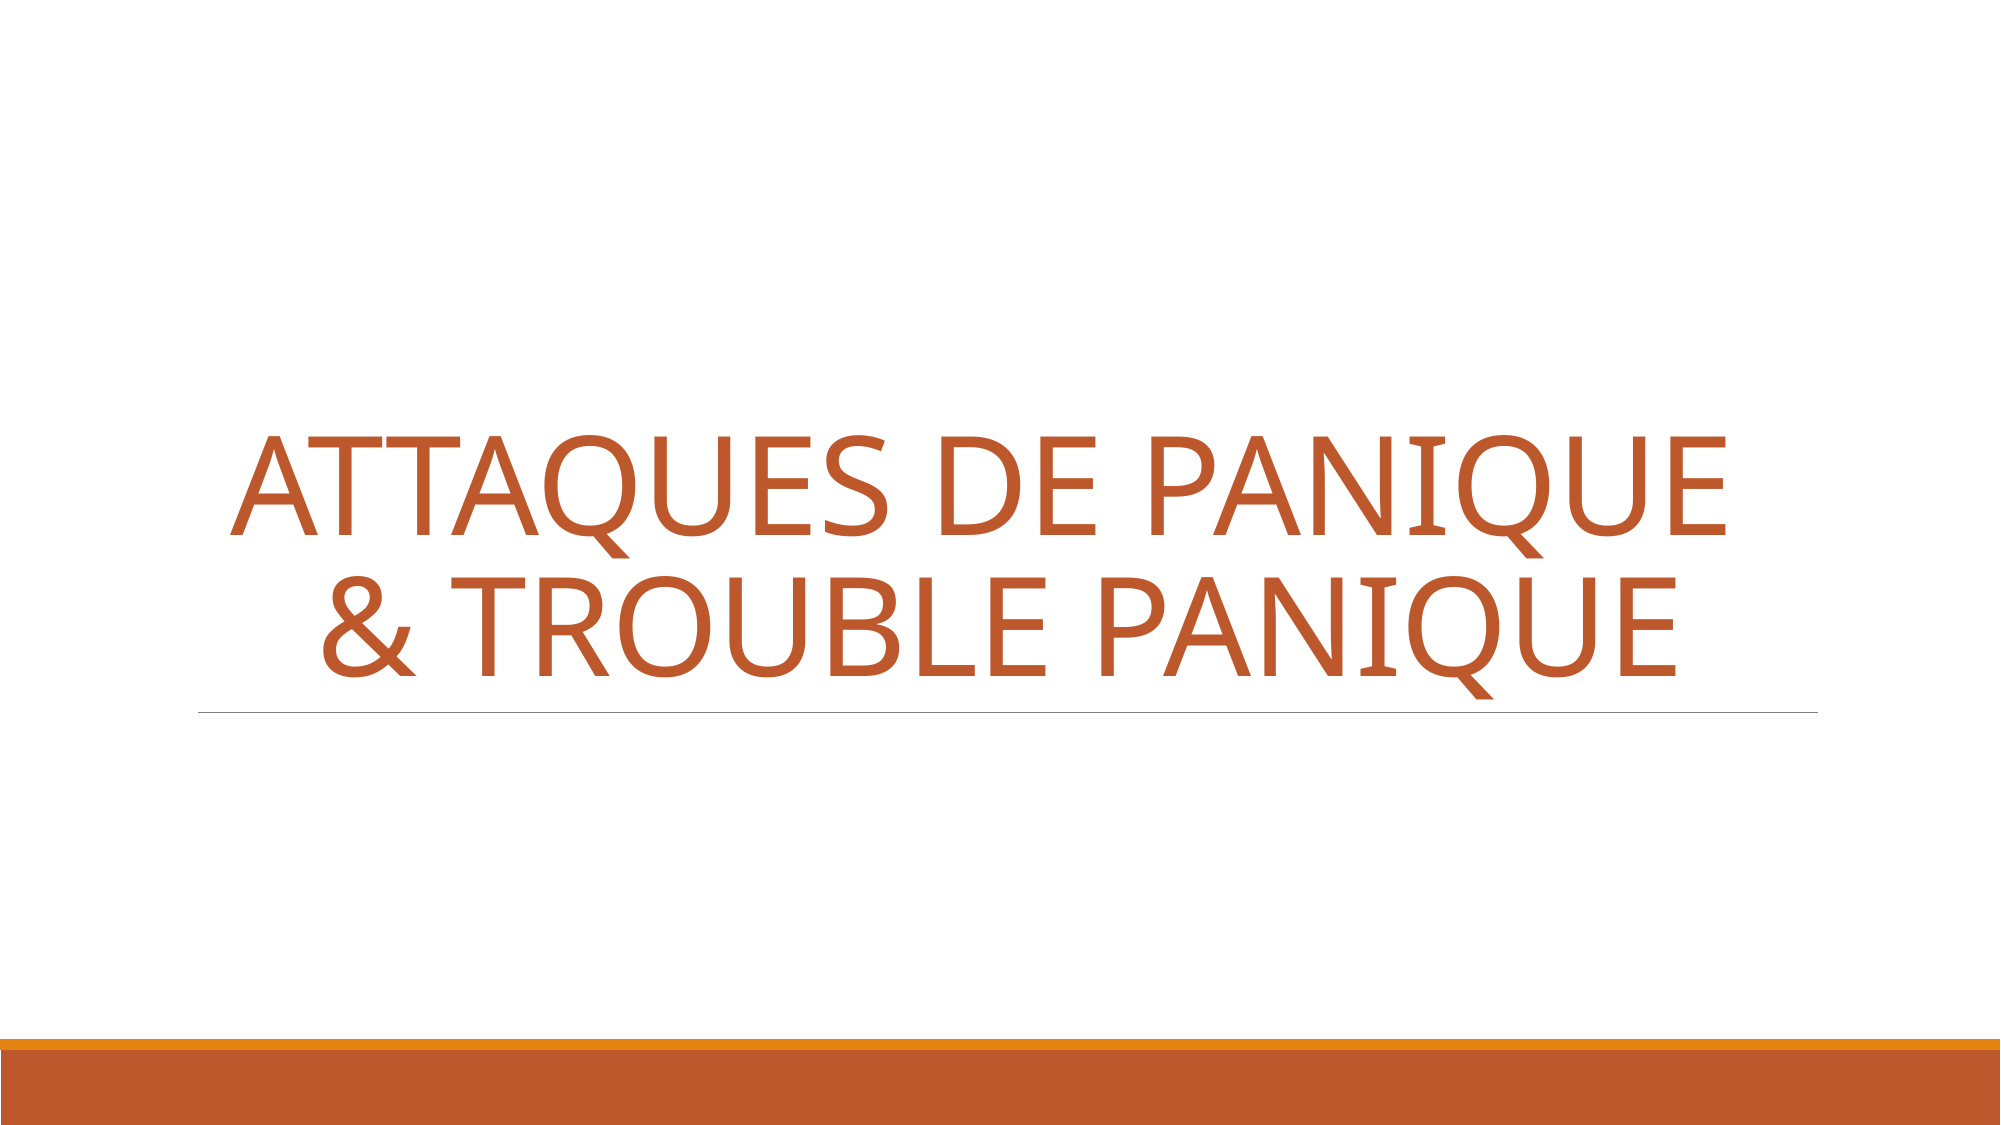

# ATTAQUES DE PANIQUE & TROUBLE PANIQUE